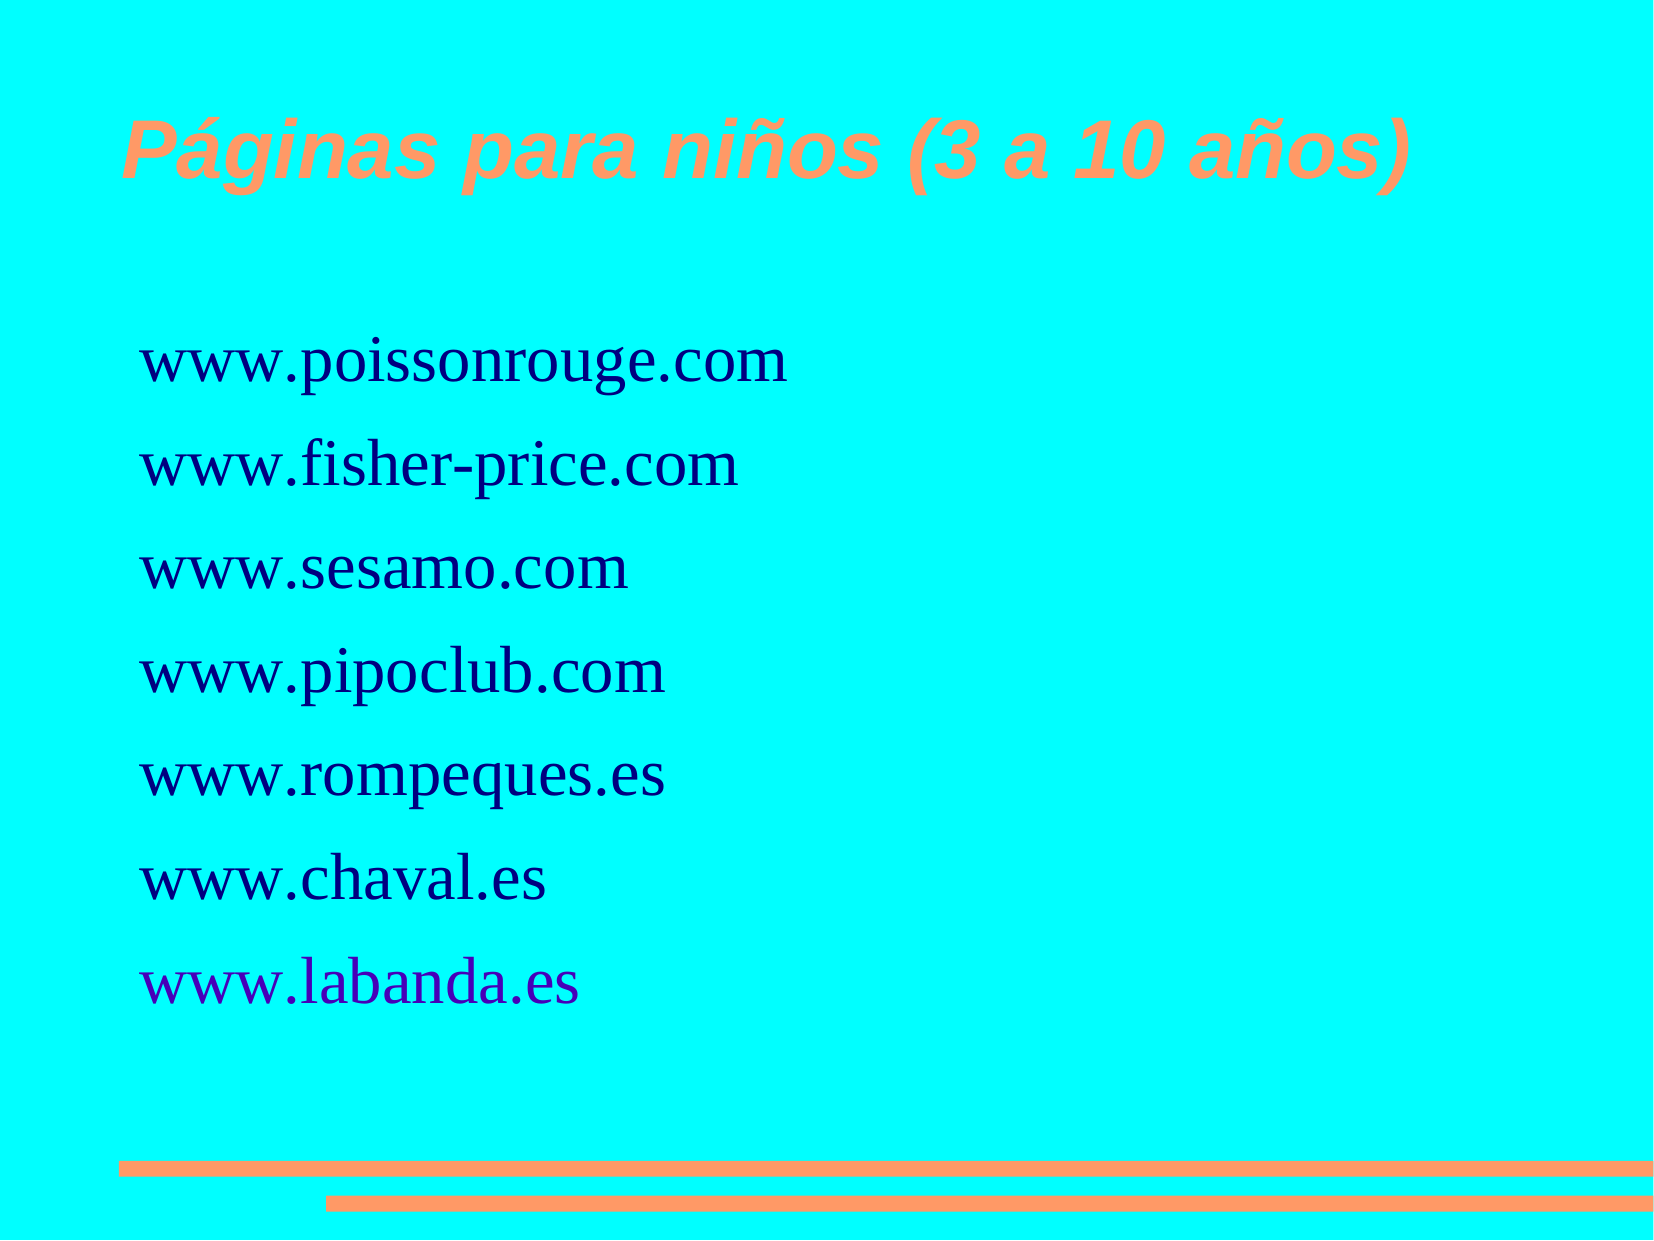

# Páginas para niños (3 a 10 años)
www.poissonrouge.com
www.fisher-price.com
www.sesamo.com
www.pipoclub.com
www.rompeques.es
www.chaval.es
www.labanda.es